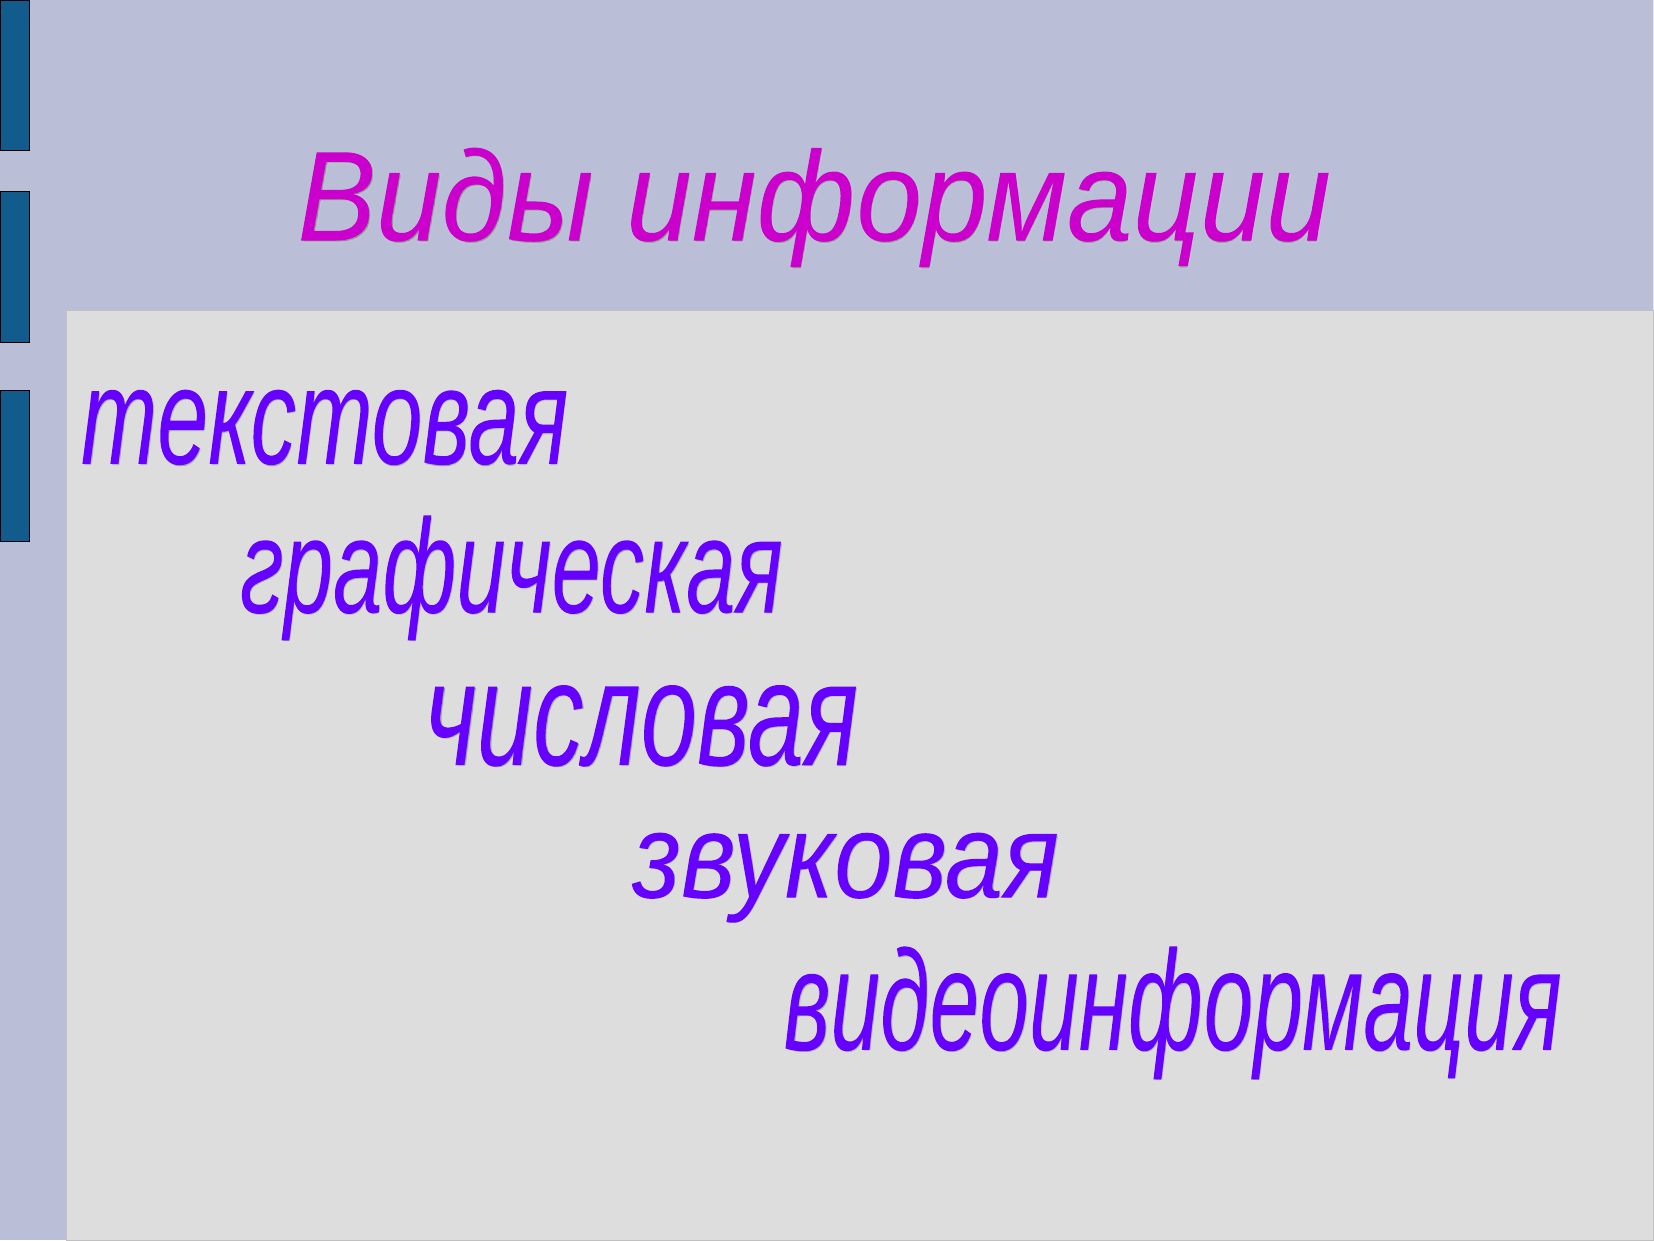

Виды информации
текстовая
графическая
числовая
звуковая
видеоинформация